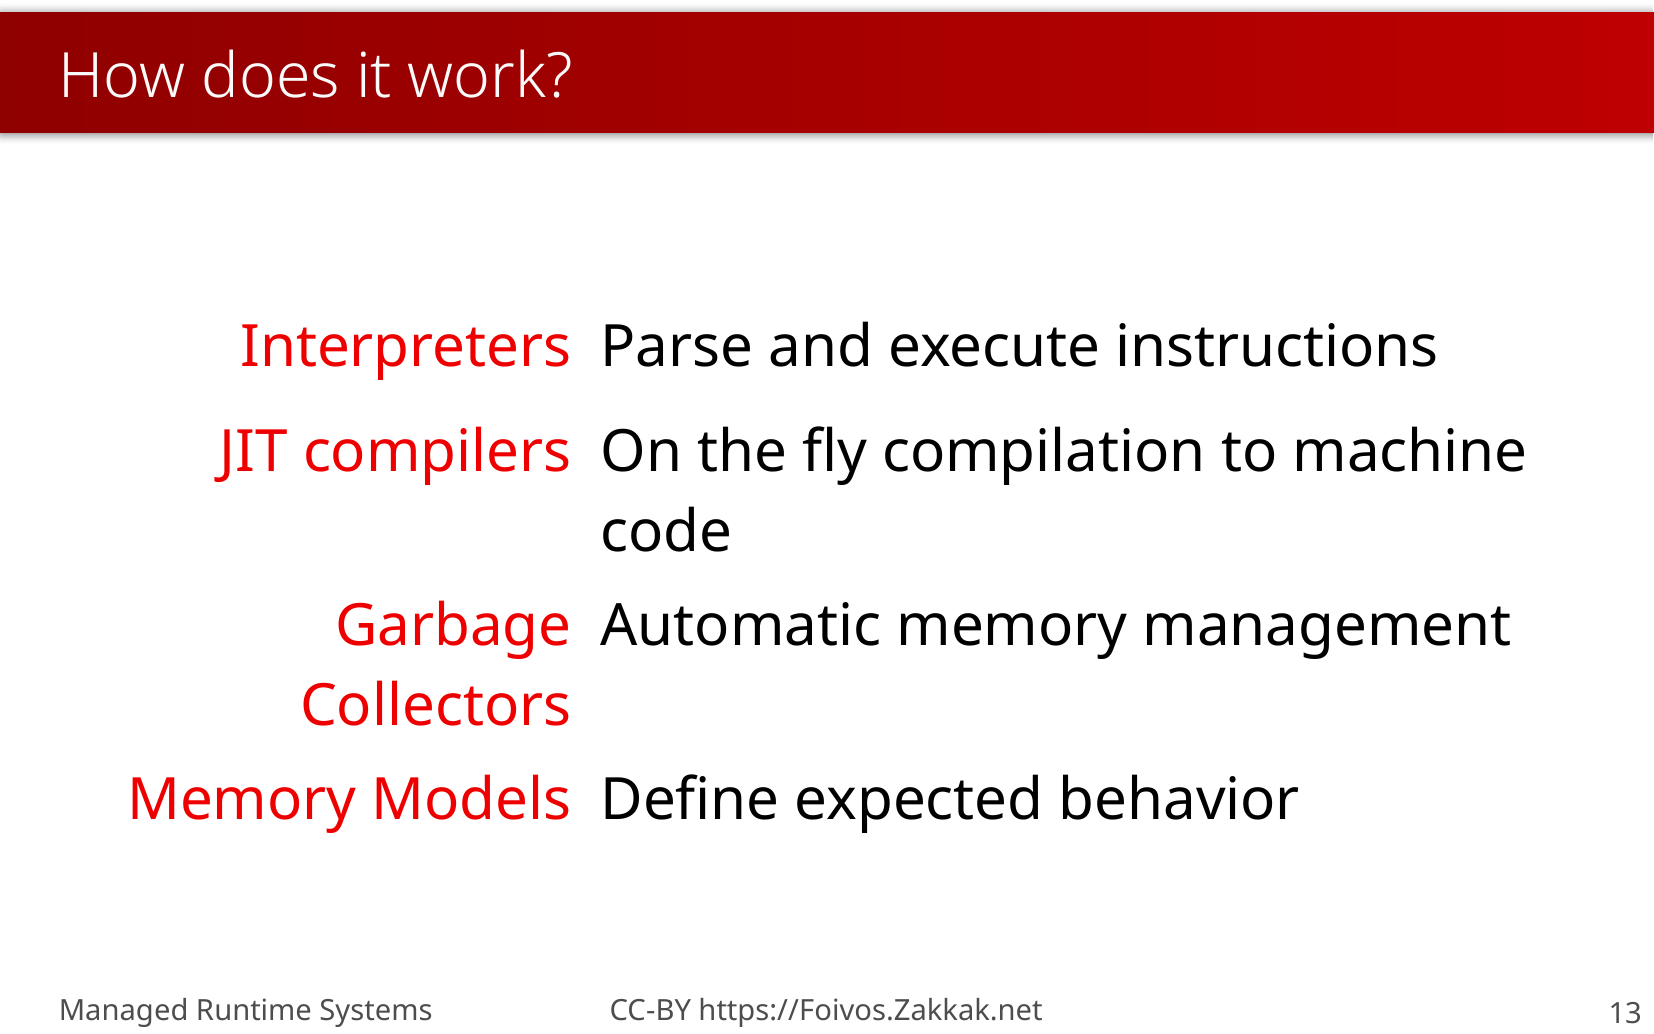

# How does it work?
| Interpreters | Parse and execute instructions |
| --- | --- |
| JIT compilers | On the fly compilation to machine code |
| Garbage Collectors | Automatic memory management |
| Memory Models | Define expected behavior |
Managed Runtime Systems
CC-BY https://Foivos.Zakkak.net
13